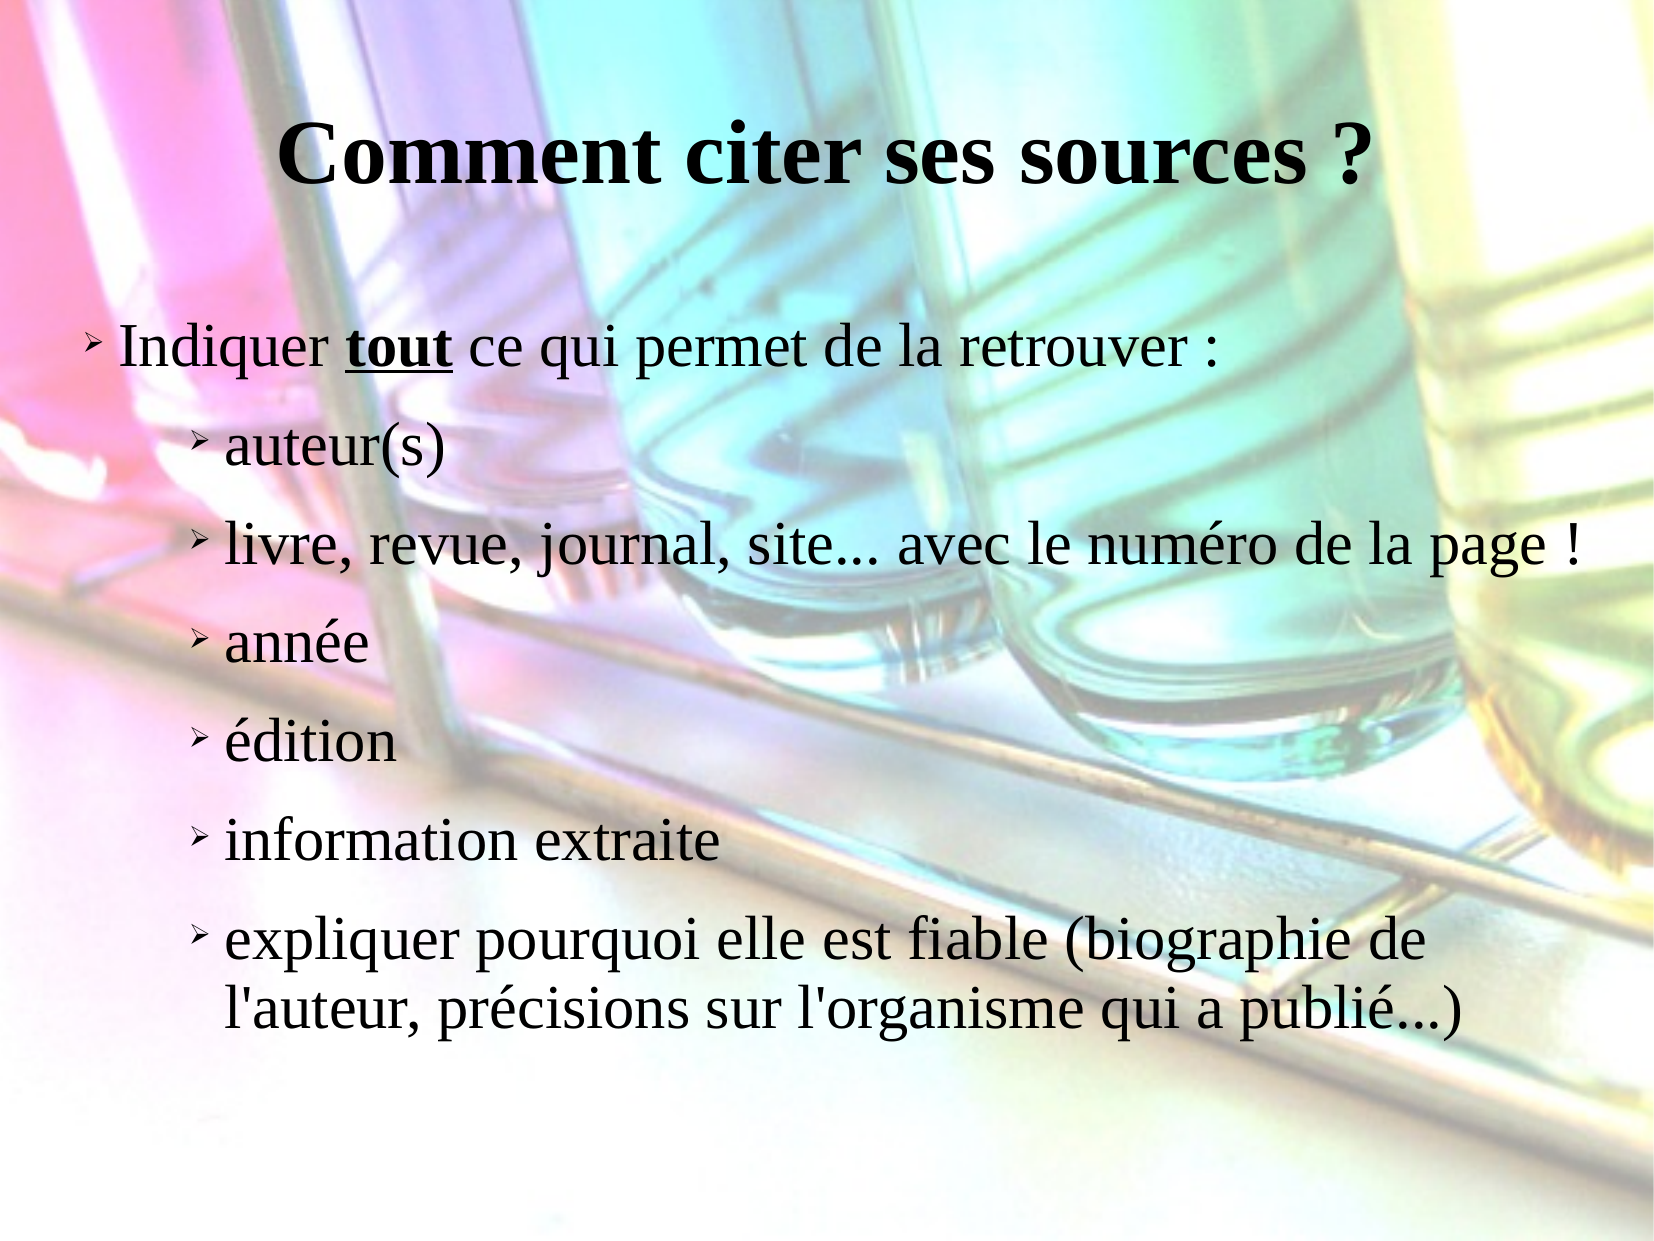

# Comment citer ses sources ?
Indiquer tout ce qui permet de la retrouver :
auteur(s)
livre, revue, journal, site... avec le numéro de la page !
année
édition
information extraite
expliquer pourquoi elle est fiable (biographie de l'auteur, précisions sur l'organisme qui a publié...)